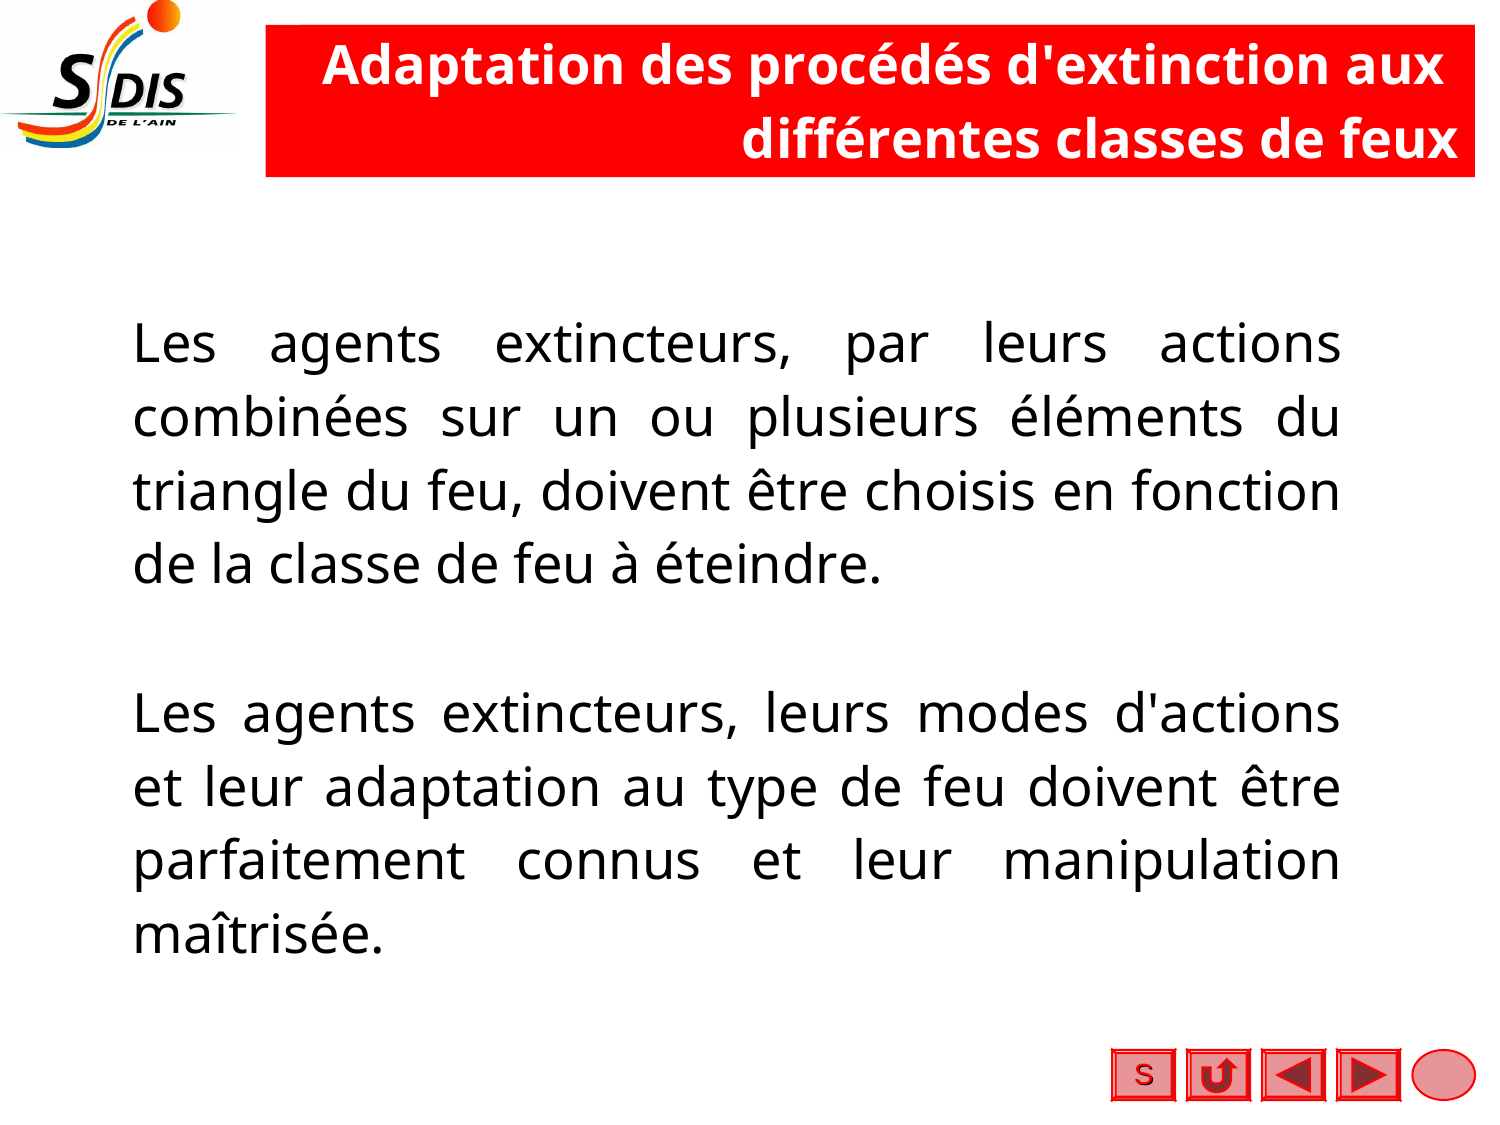

Adaptation des procédés d'extinction aux
différentes classes de feux
Les agents extincteurs, par leurs actions combinées sur un ou plusieurs éléments du triangle du feu, doivent être choisis en fonction de la classe de feu à éteindre.
Les agents extincteurs, leurs modes d'actions et leur adaptation au type de feu doivent être parfaitement connus et leur manipulation maîtrisée.